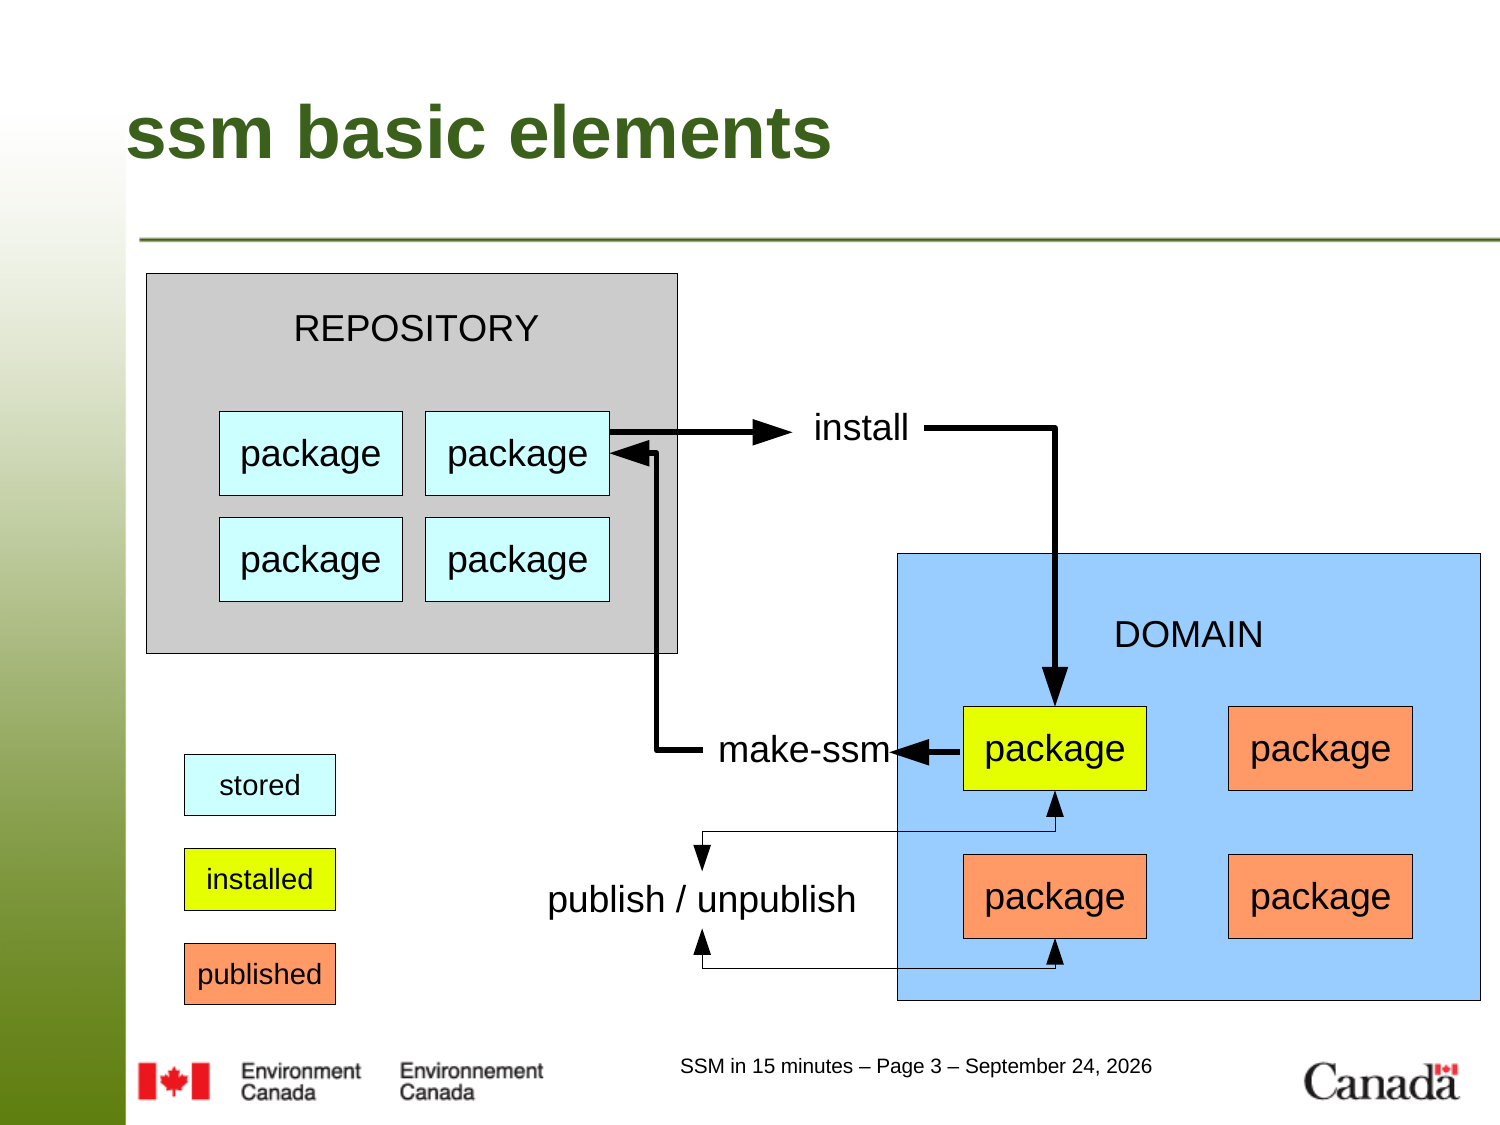

# ssm basic elements
REPOSITORY
install
package
package
package
package
DOMAIN
package
package
make-ssm
stored
installed
package
package
publish / unpublish
published